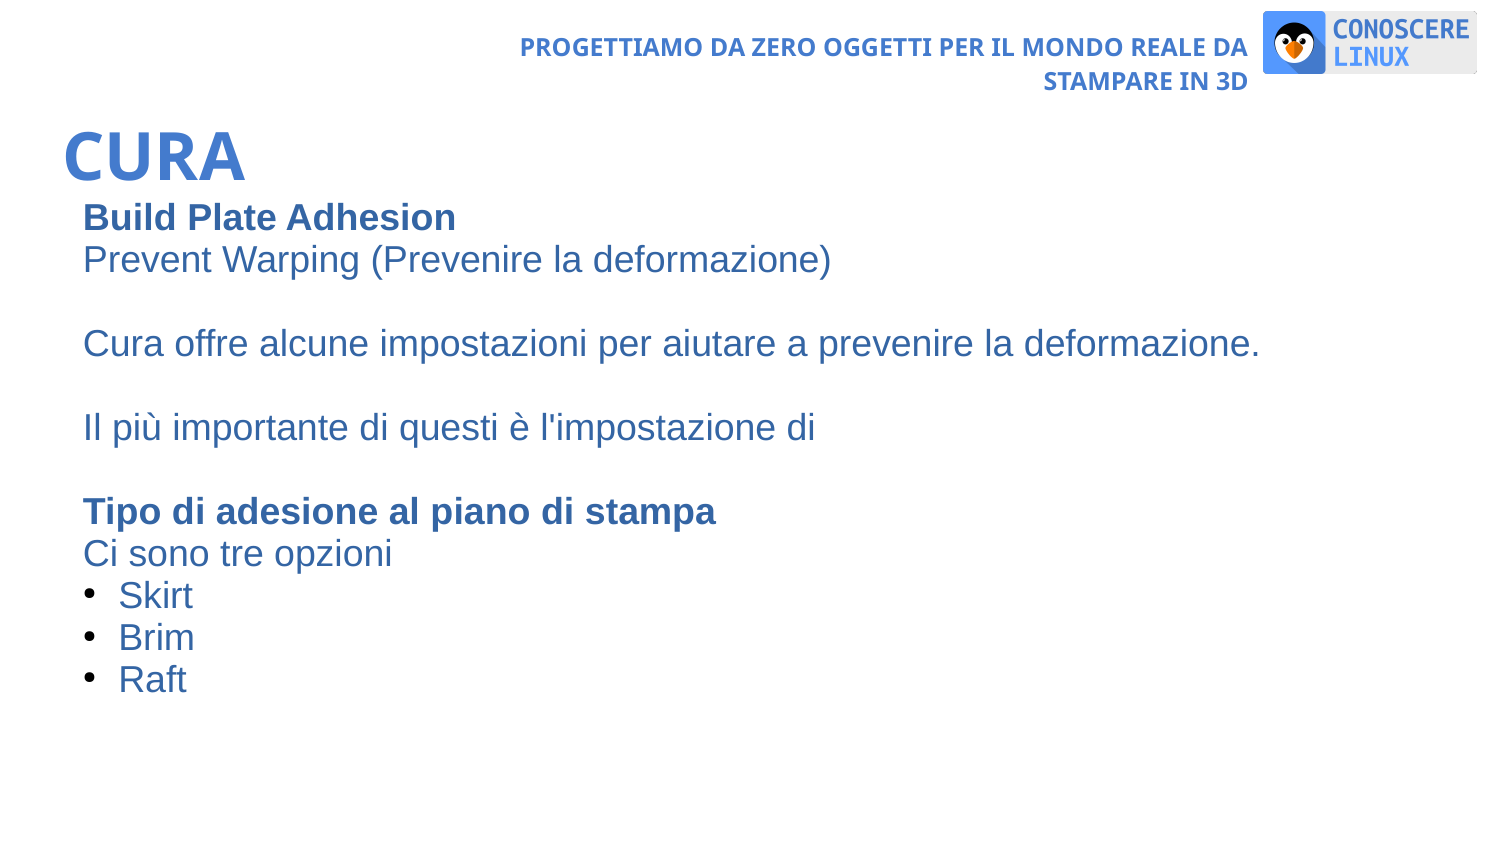

PROGETTIAMO DA ZERO OGGETTI PER IL MONDO REALE DA STAMPARE IN 3D
CURA
Build Plate Adhesion
Prevent Warping (Prevenire la deformazione)
Cura offre alcune impostazioni per aiutare a prevenire la deformazione.
Il più importante di questi è l'impostazione di
Tipo di adesione al piano di stampa
Ci sono tre opzioni
Skirt
Brim
Raft